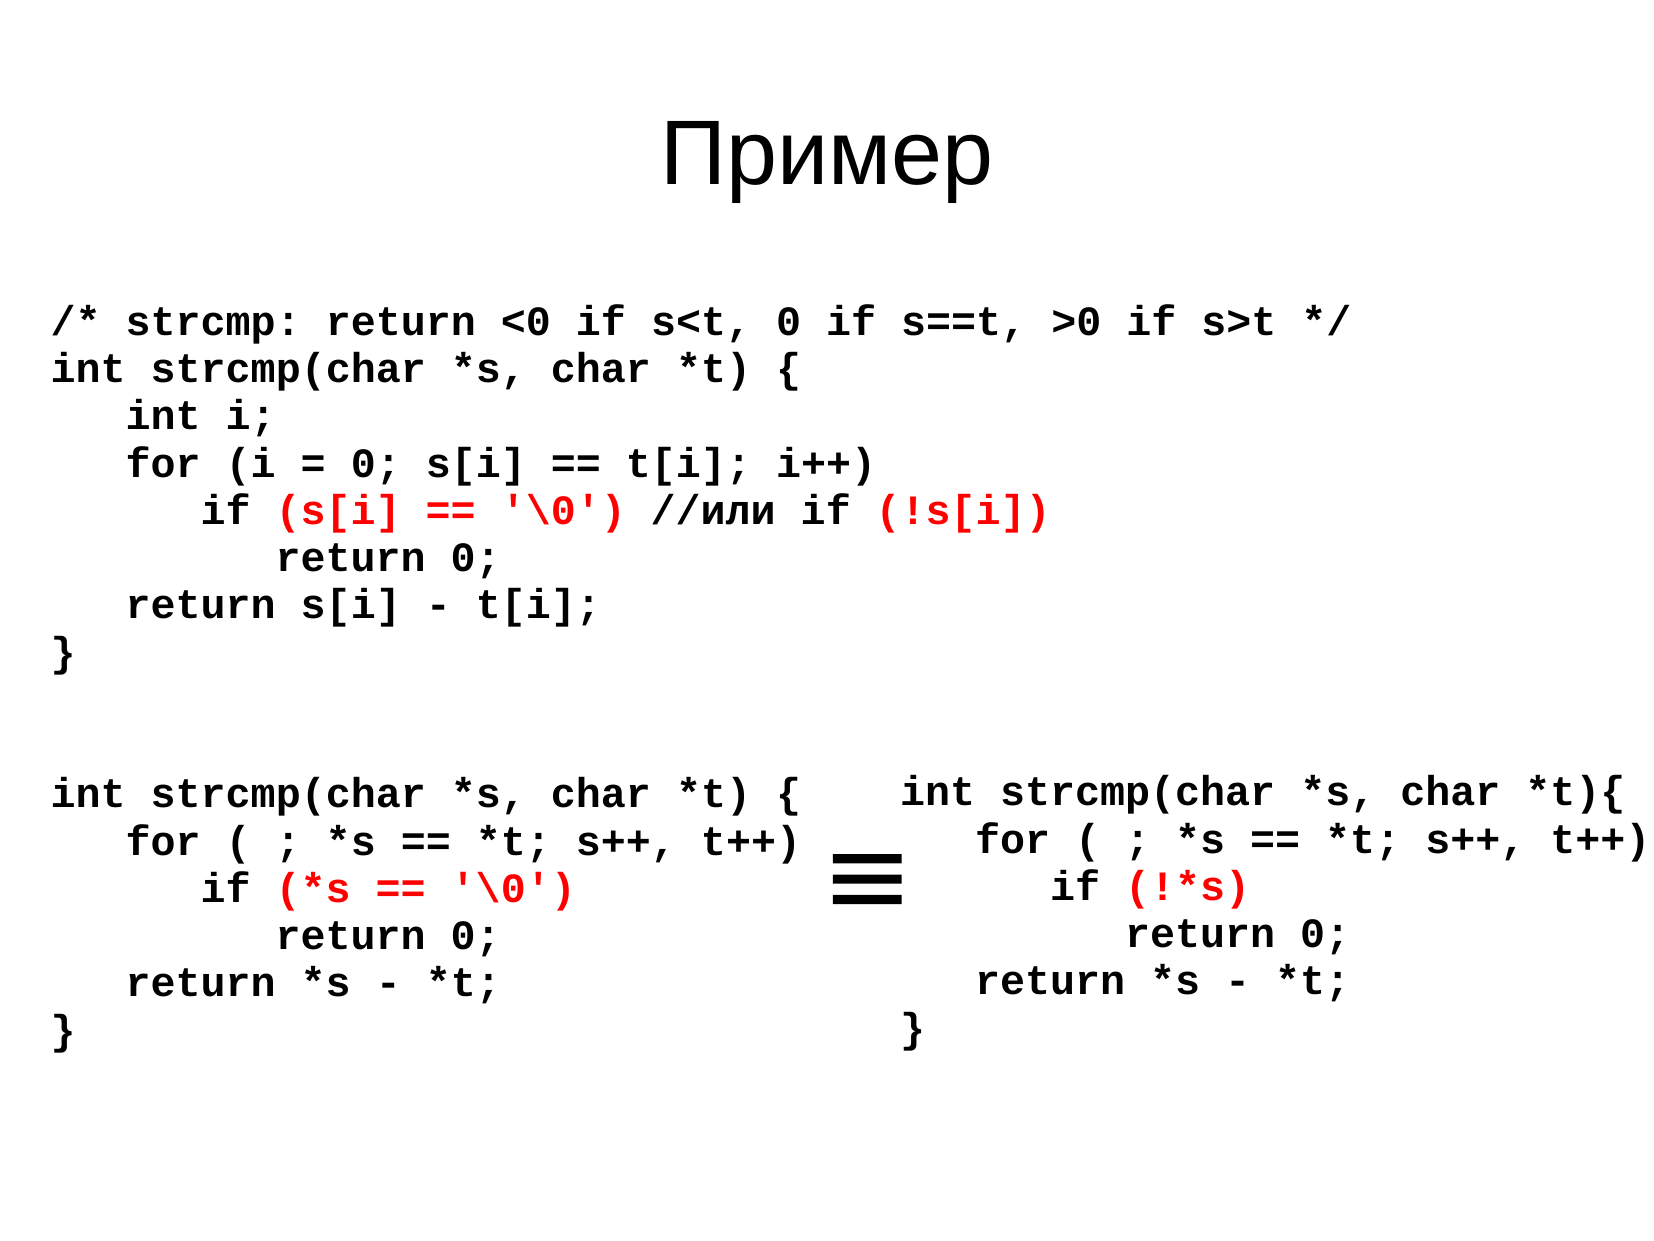

# Пример
/* strcmp: return <0 if s<t, 0 if s==t, >0 if s>t */
int strcmp(char *s, char *t) {
	int i;
	for (i = 0; s[i] == t[i]; i++)
		if (s[i] == '\0') //или if (!s[i])
			return 0;
	return s[i] - t[i];
}
int strcmp(char *s, char *t) {
	for ( ; *s == *t; s++, t++)
		if (*s == '\0')
			return 0;
	return *s - *t;
}
int strcmp(char *s, char *t){
	for ( ; *s == *t; s++, t++)
		if (!*s)
			return 0;
	return *s - *t;
}
